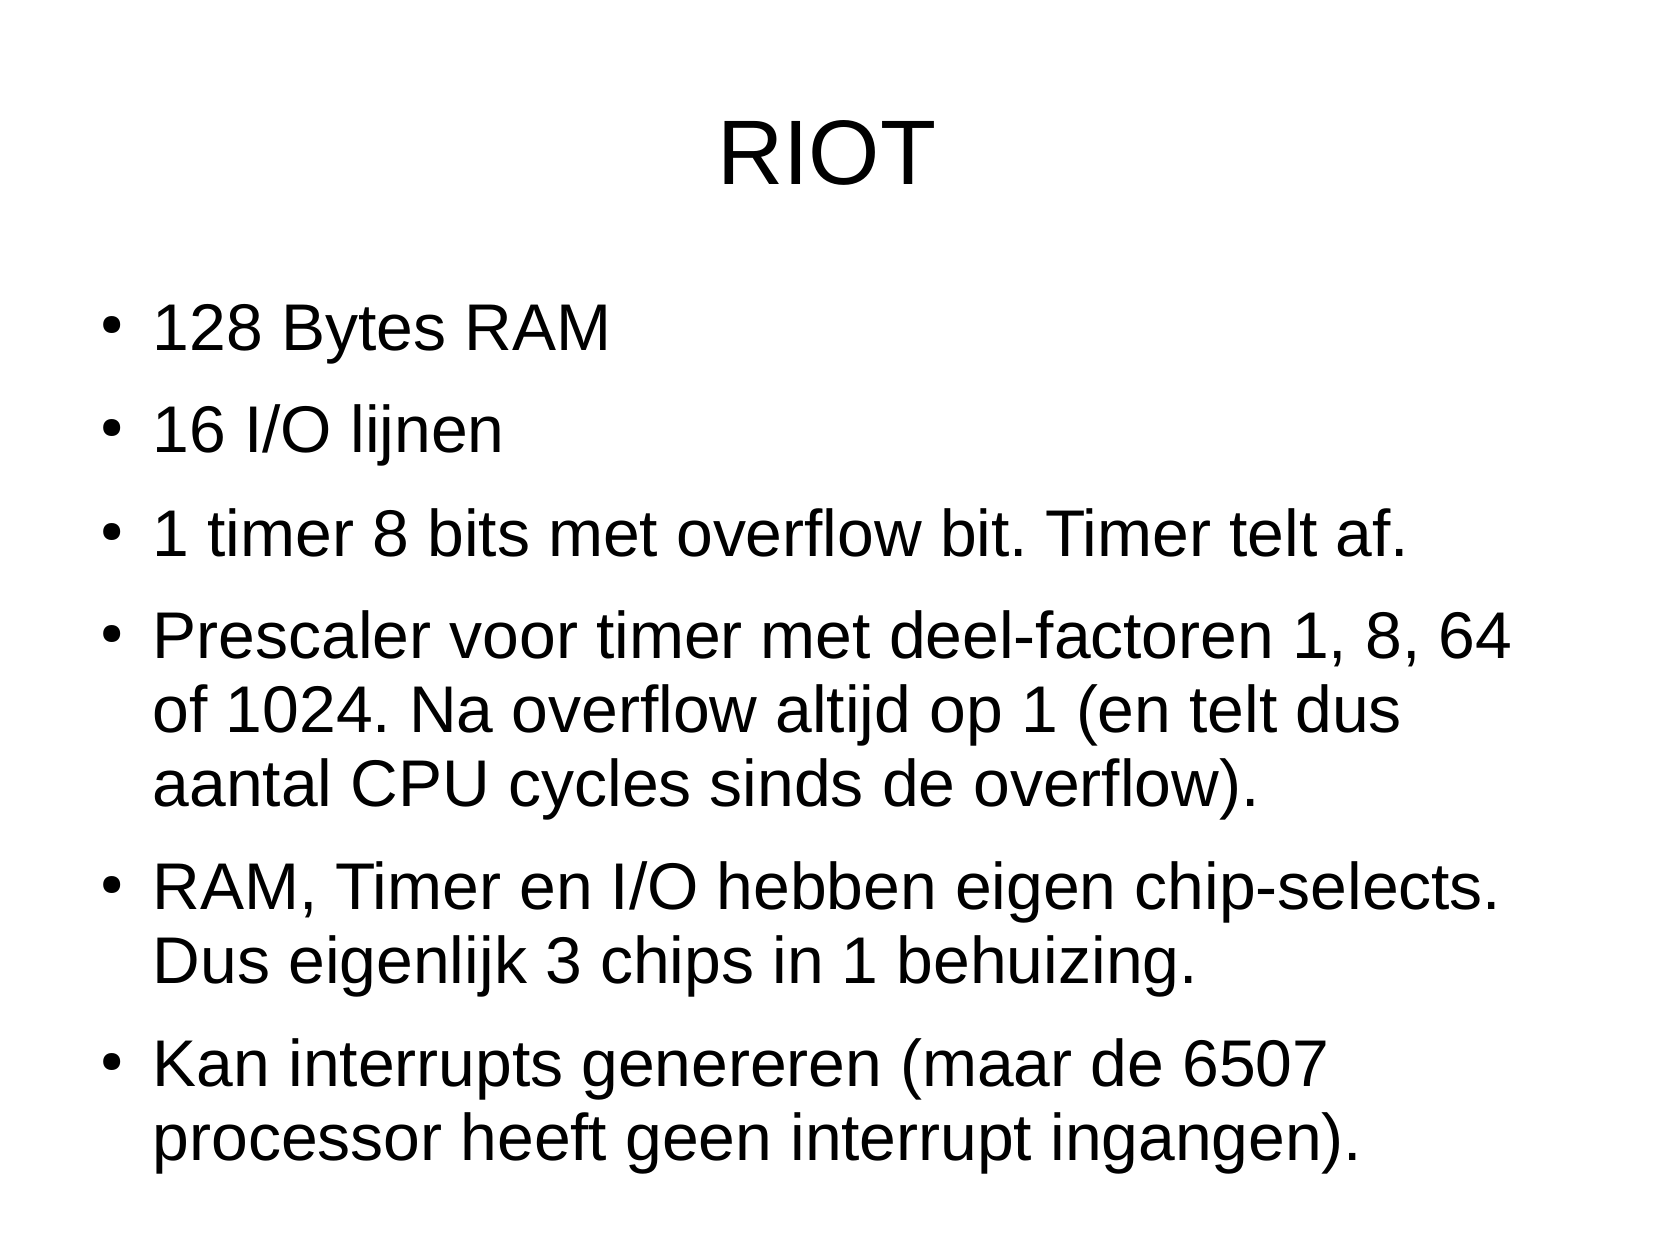

# RIOT
128 Bytes RAM
16 I/O lijnen
1 timer 8 bits met overflow bit. Timer telt af.
Prescaler voor timer met deel-factoren 1, 8, 64 of 1024. Na overflow altijd op 1 (en telt dus aantal CPU cycles sinds de overflow).
RAM, Timer en I/O hebben eigen chip-selects. Dus eigenlijk 3 chips in 1 behuizing.
Kan interrupts genereren (maar de 6507 processor heeft geen interrupt ingangen).